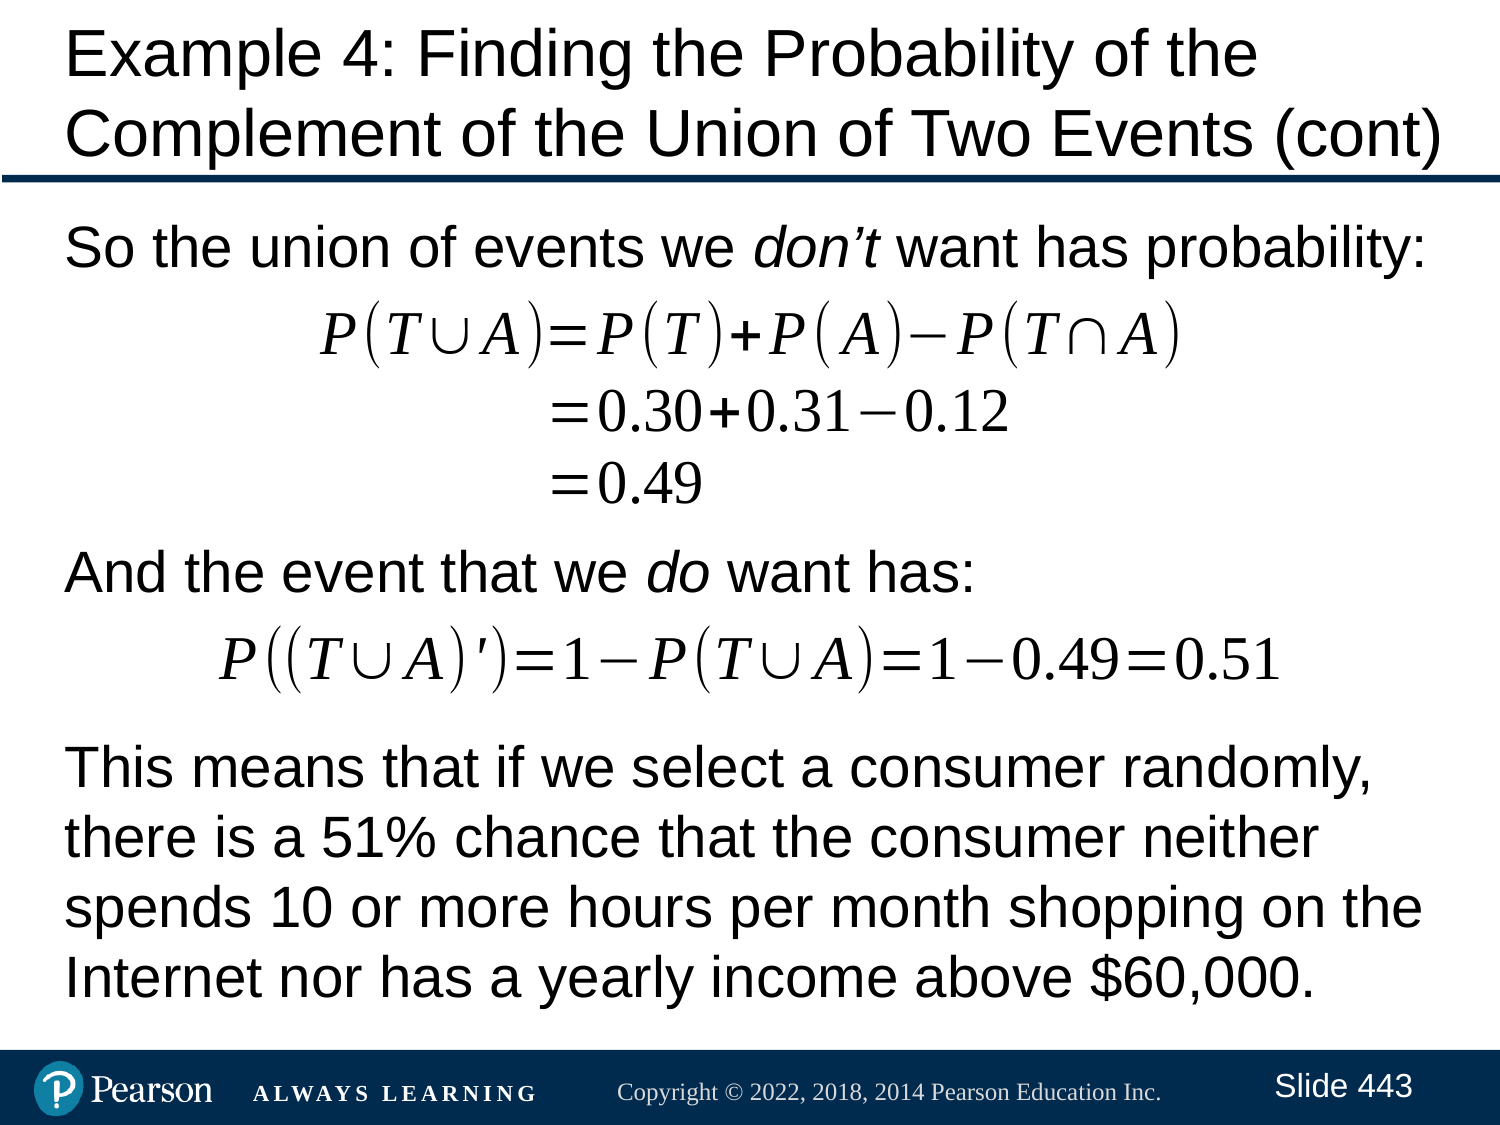

# Example 4: Finding the Probability of the Complement of the Union of Two Events (cont)
So the union of events we don’t want has probability:
And the event that we do want has:
This means that if we select a consumer randomly, there is a 51% chance that the consumer neither spends 10 or more hours per month shopping on the Internet nor has a yearly income above $60,000.